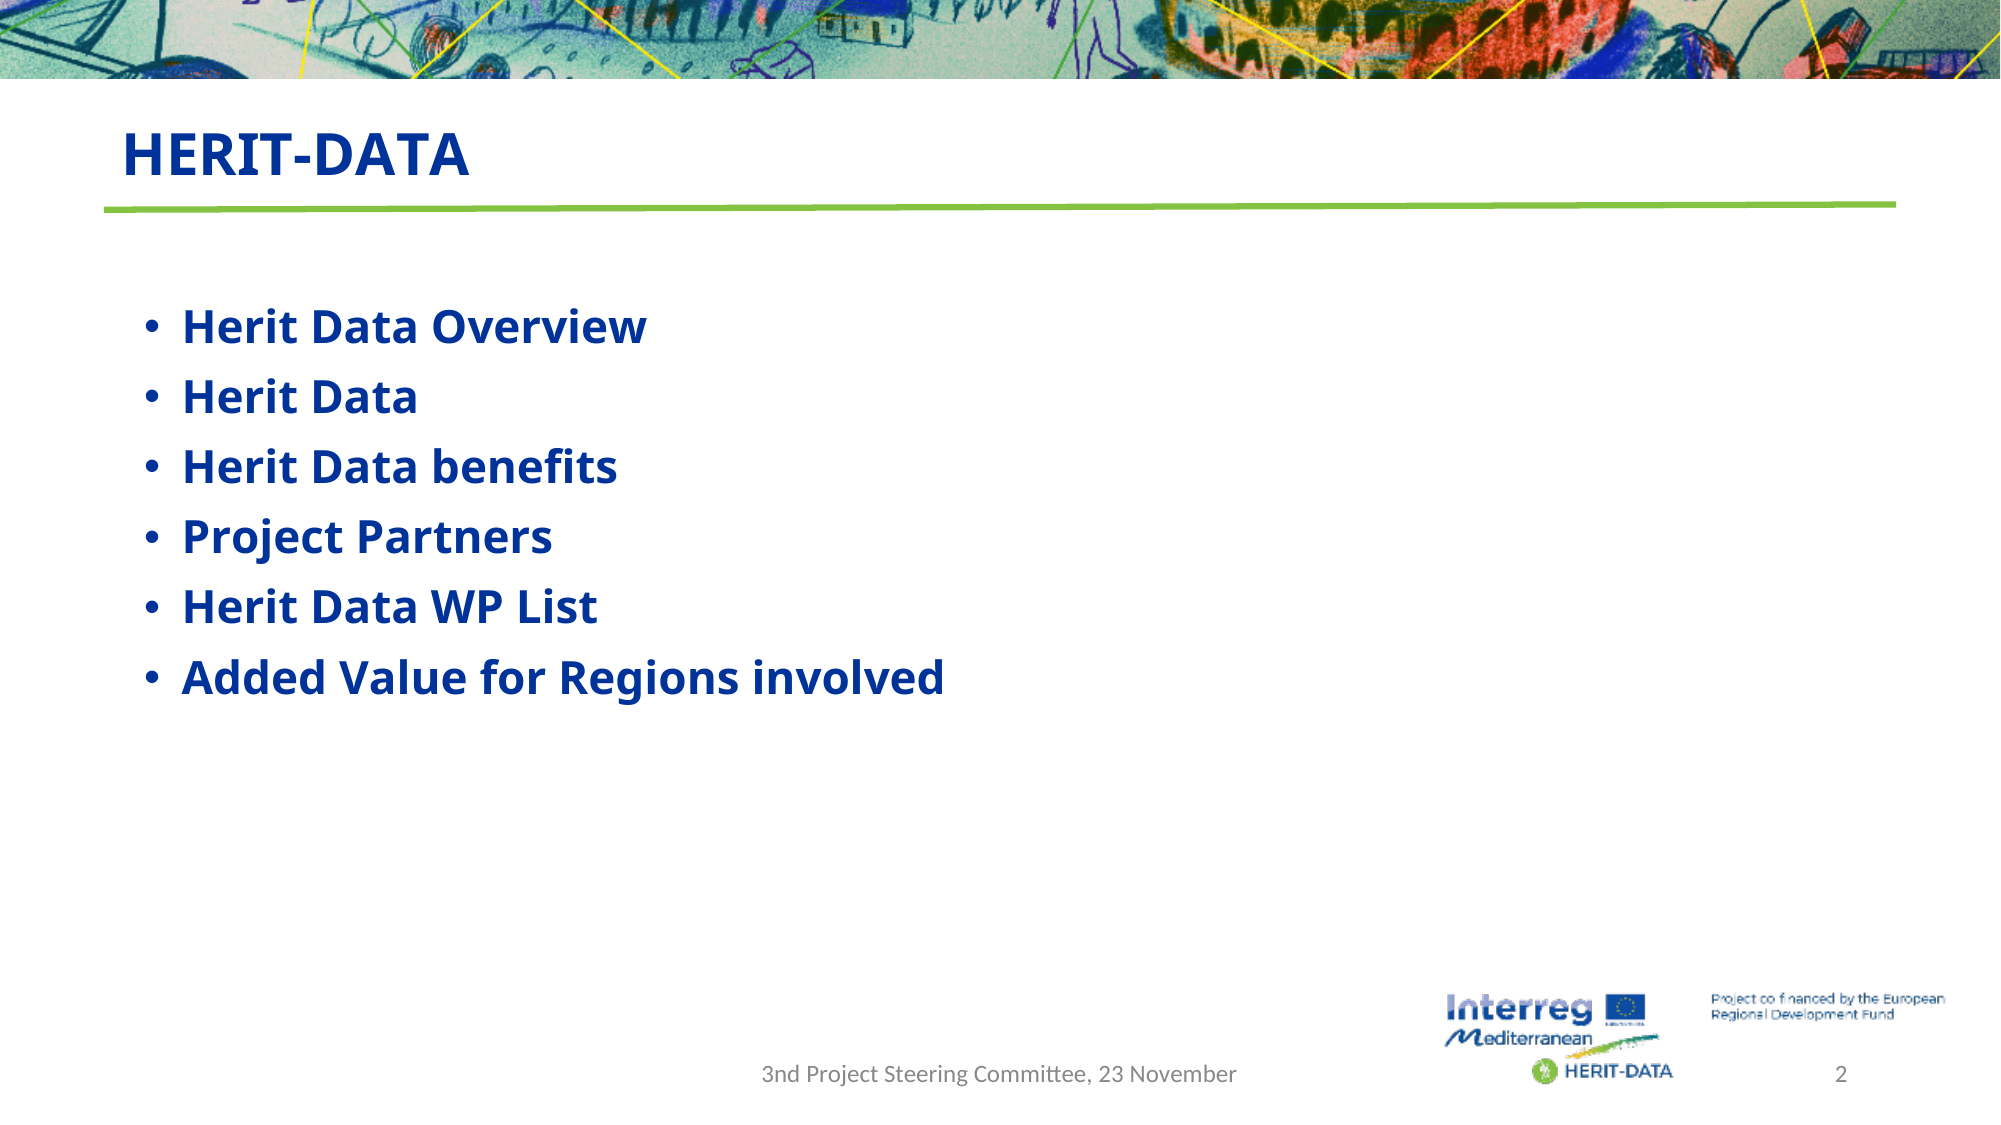

HERIT-DATA
Herit Data Overview
Herit Data
Herit Data benefits
Project Partners
Herit Data WP List
Added Value for Regions involved
3nd Project Steering Committee, 23 November